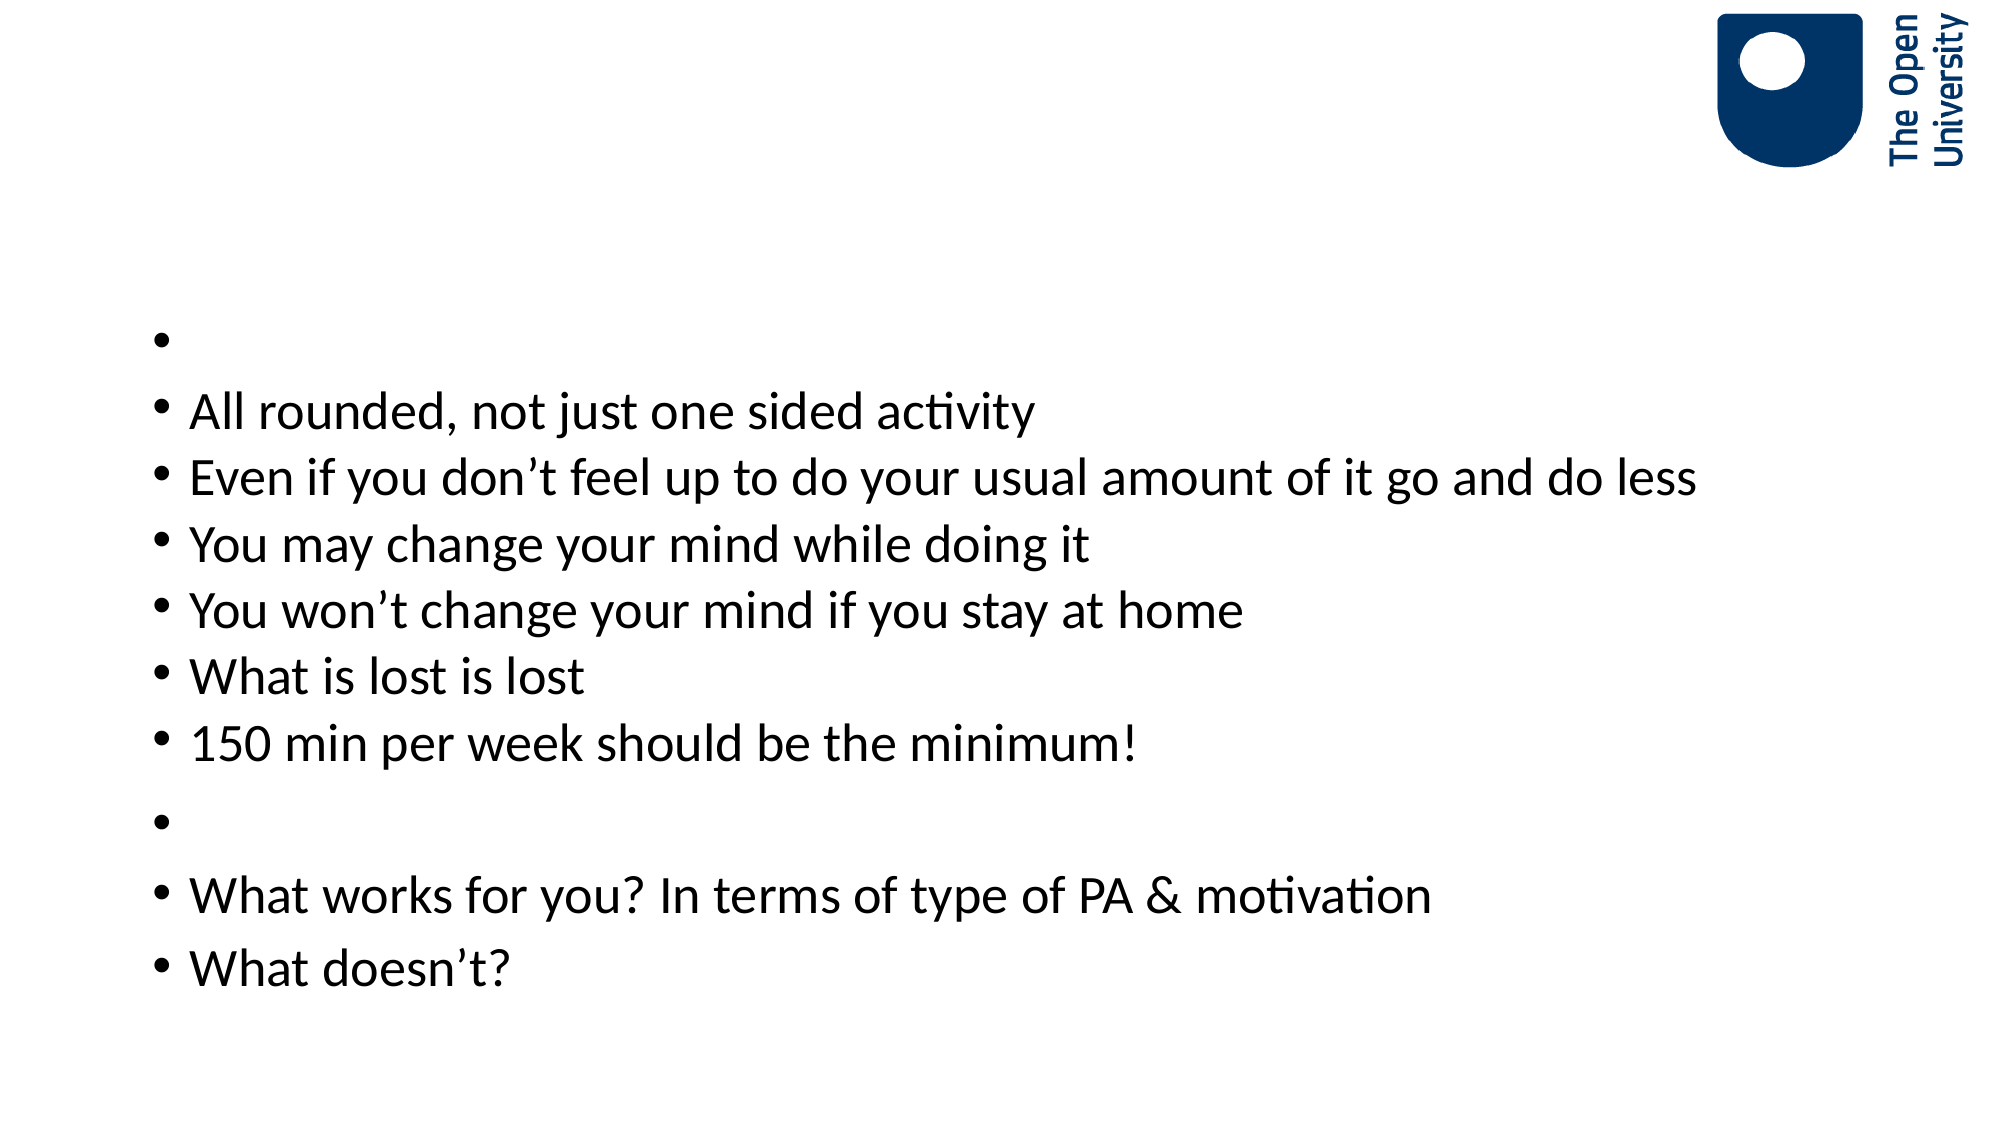

# All rounded, not just one sided activity
Even if you don’t feel up to do your usual amount of it go and do less
You may change your mind while doing it
You won’t change your mind if you stay at home
What is lost is lost
150 min per week should be the minimum!
What works for you? In terms of type of PA & motivation
What doesn’t?